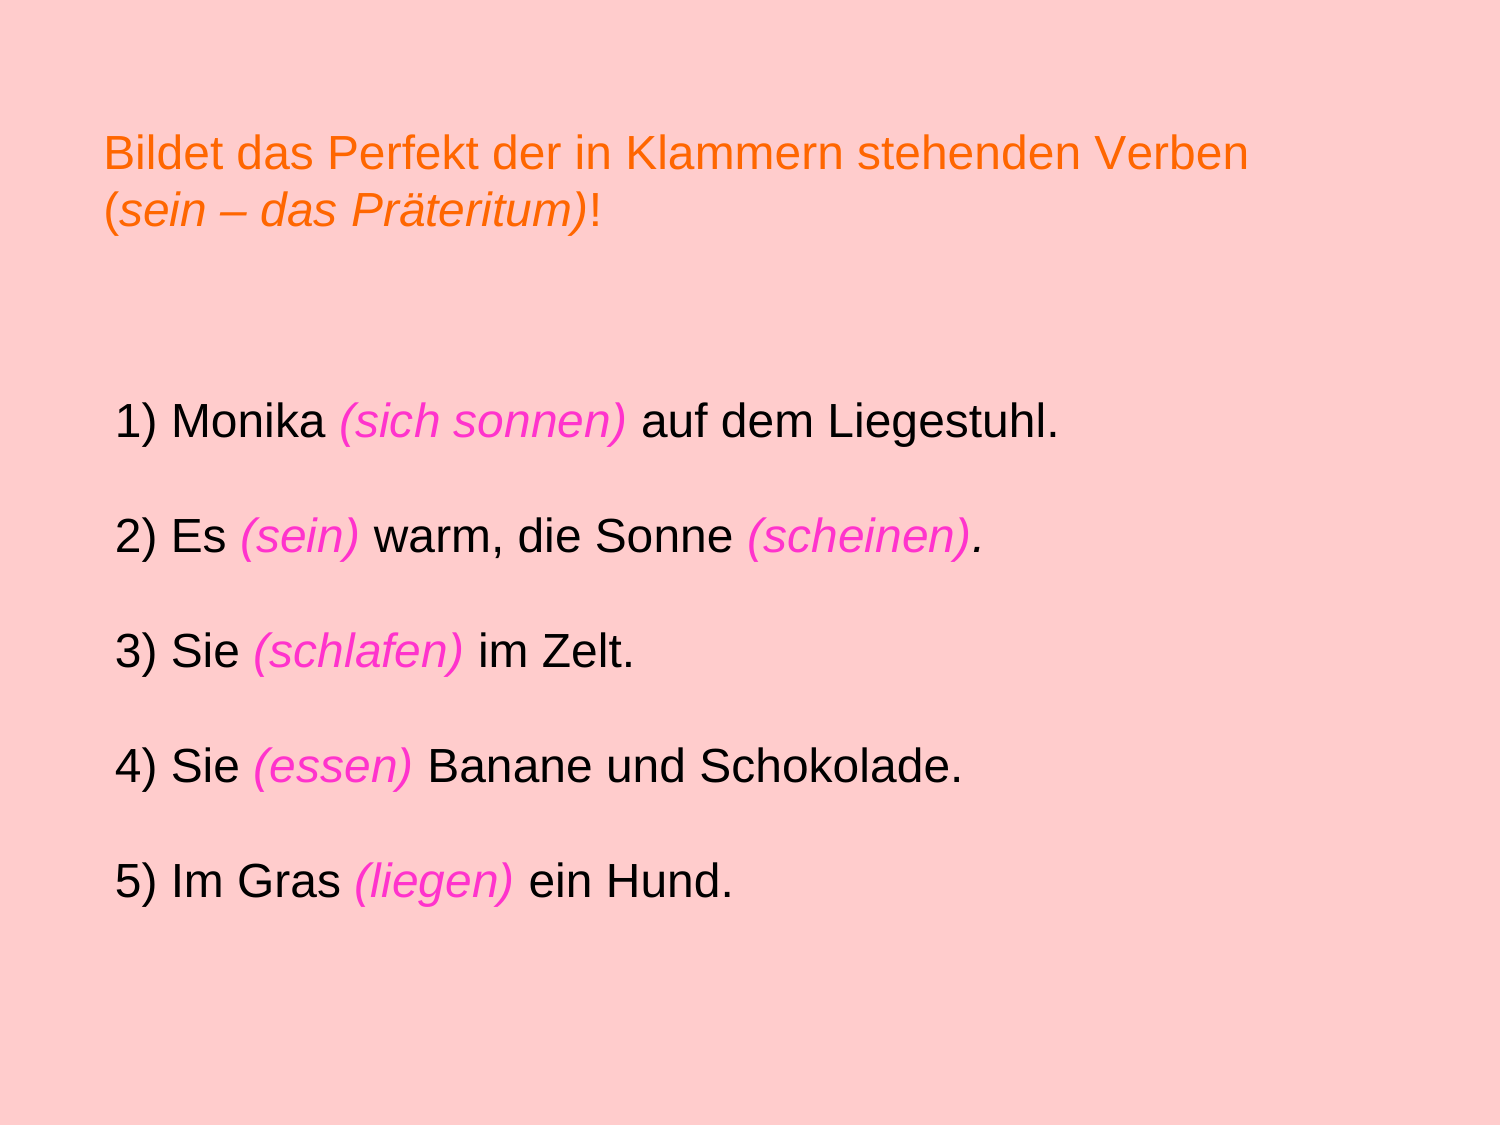

#
Bildet das Perfekt der in Klammern stehenden Verben (sein – das Präteritum)!
Monika (sich sonnen) auf dem Liegestuhl.
2) Es (sein) warm, die Sonne (scheinen).
3) Sie (schlafen) im Zelt.
4) Sie (essen) Banane und Schokolade.
5) Im Gras (liegen) ein Hund.